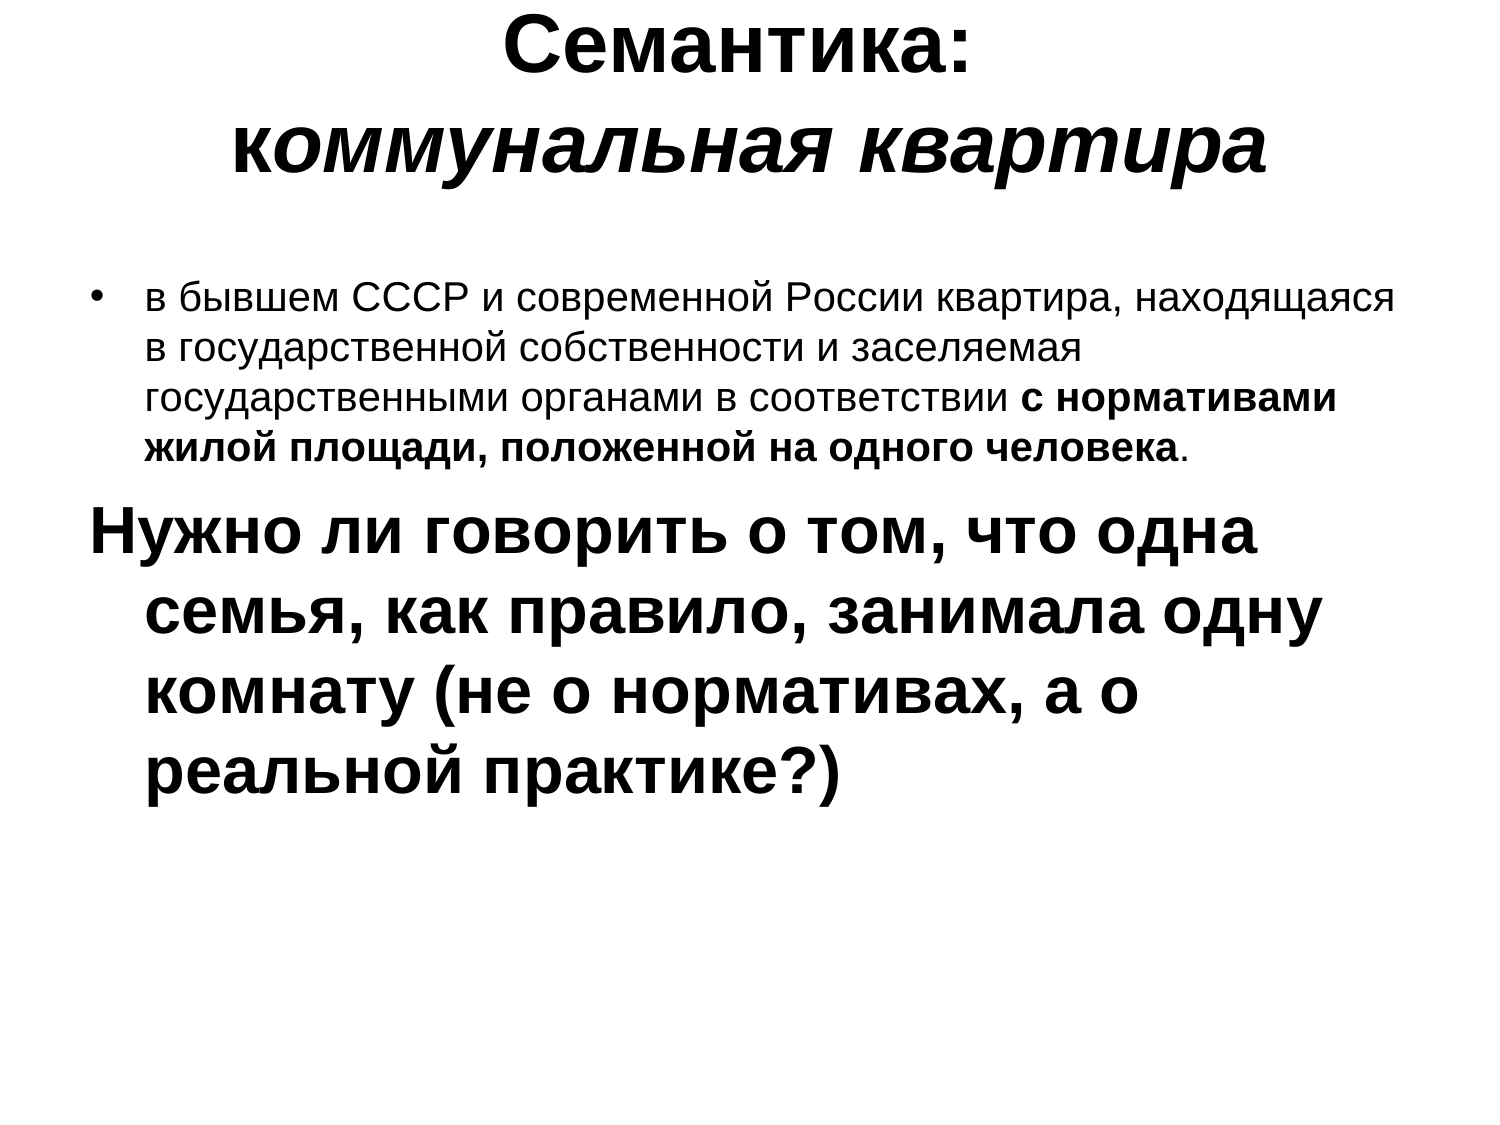

# Семантика: коммунальная квартира
в бывшем СССР и современной России квартира, находящаяся в государственной собственности и заселяемая государственными органами в соответствии с нормативами жилой площади, положенной на одного человека.
Нужно ли говорить о том, что одна семья, как правило, занимала одну комнату (не о нормативах, а о реальной практике?)